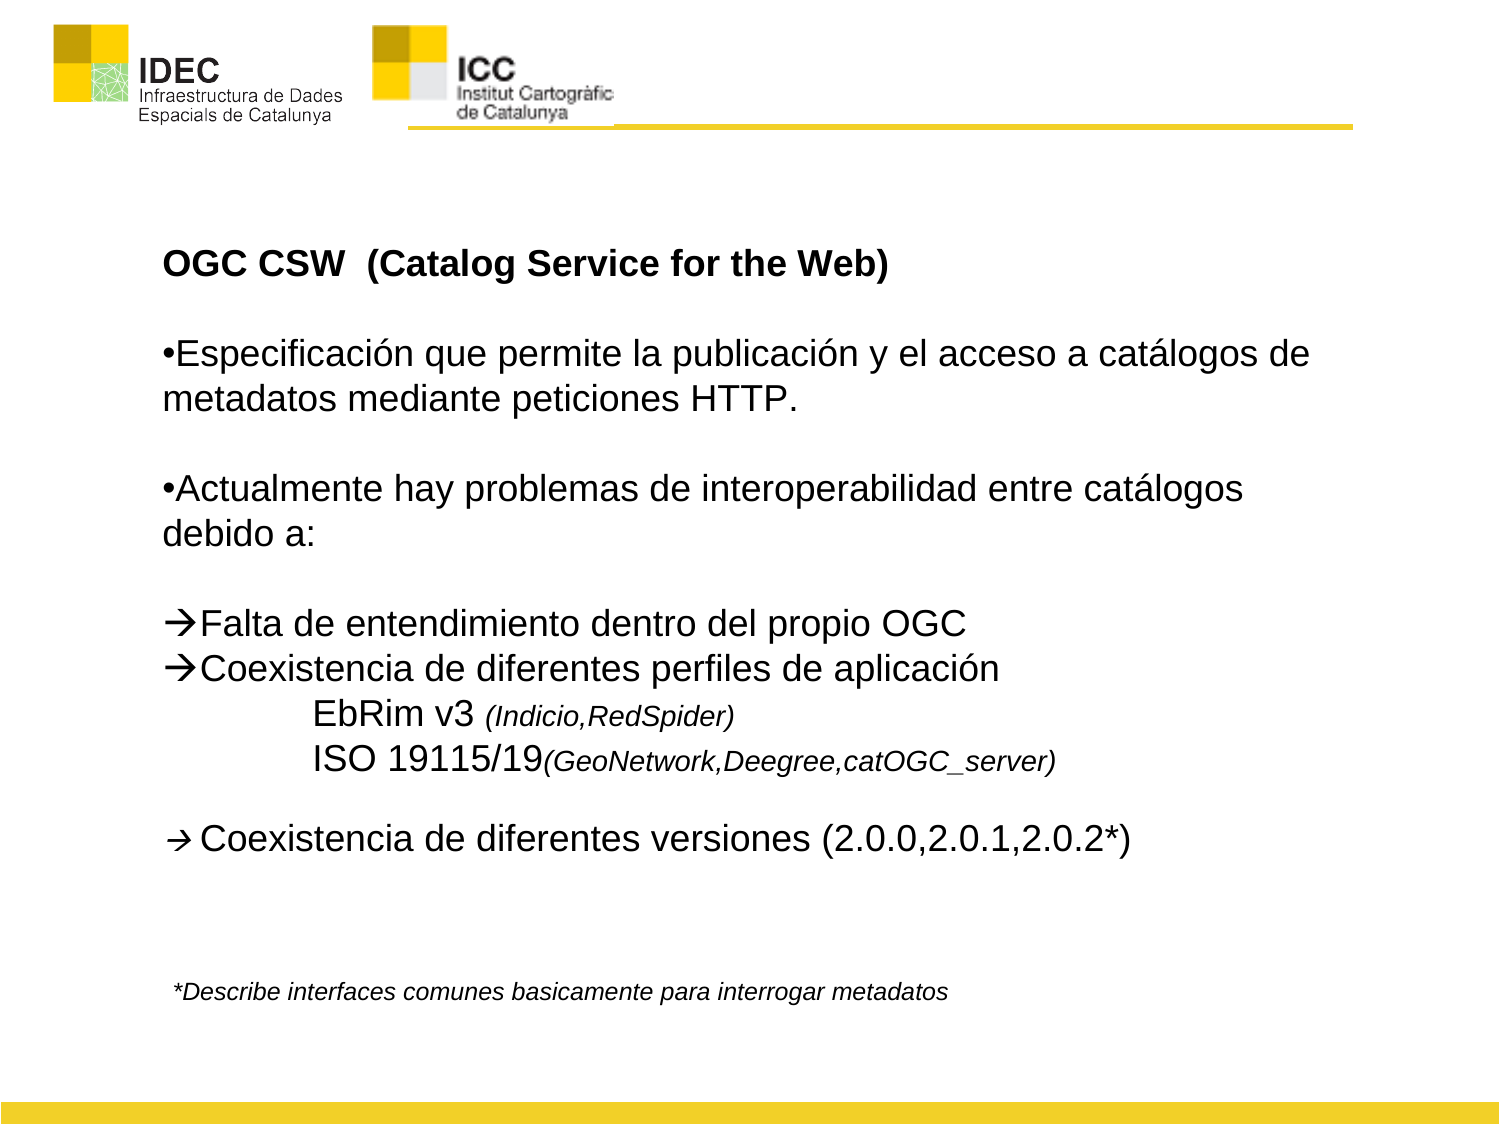

OGC CSW (Catalog Service for the Web)
Especificación que permite la publicación y el acceso a catálogos de metadatos mediante peticiones HTTP.
Actualmente hay problemas de interoperabilidad entre catálogos debido a:
Falta de entendimiento dentro del propio OGC
Coexistencia de diferentes perfiles de aplicación
	EbRim v3 (Indicio,RedSpider)
	ISO 19115/19(GeoNetwork,Deegree,catOGC_server)
 Coexistencia de diferentes versiones (2.0.0,2.0.1,2.0.2*)
*Describe interfaces comunes basicamente para interrogar metadatos